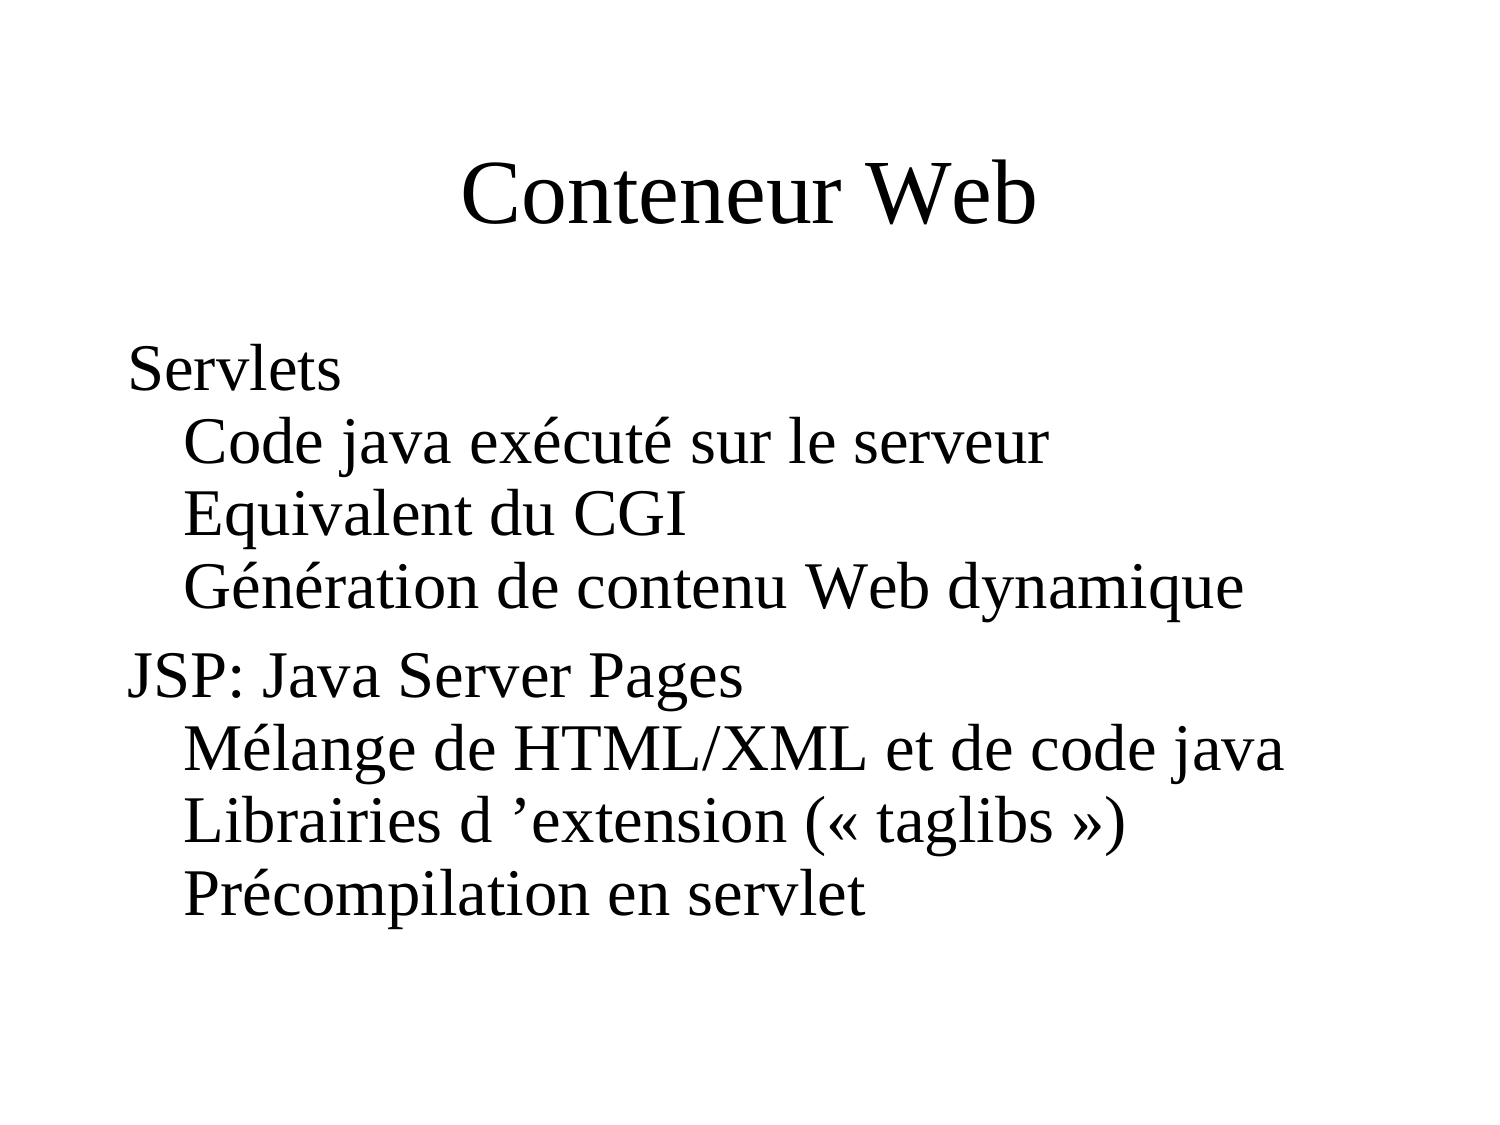

# Conteneur Web
Servlets
Code java exécuté sur le serveur
Equivalent du CGI
Génération de contenu Web dynamique
JSP: Java Server Pages
Mélange de HTML/XML et de code java
Librairies d ’extension (« taglibs »)
Précompilation en servlet